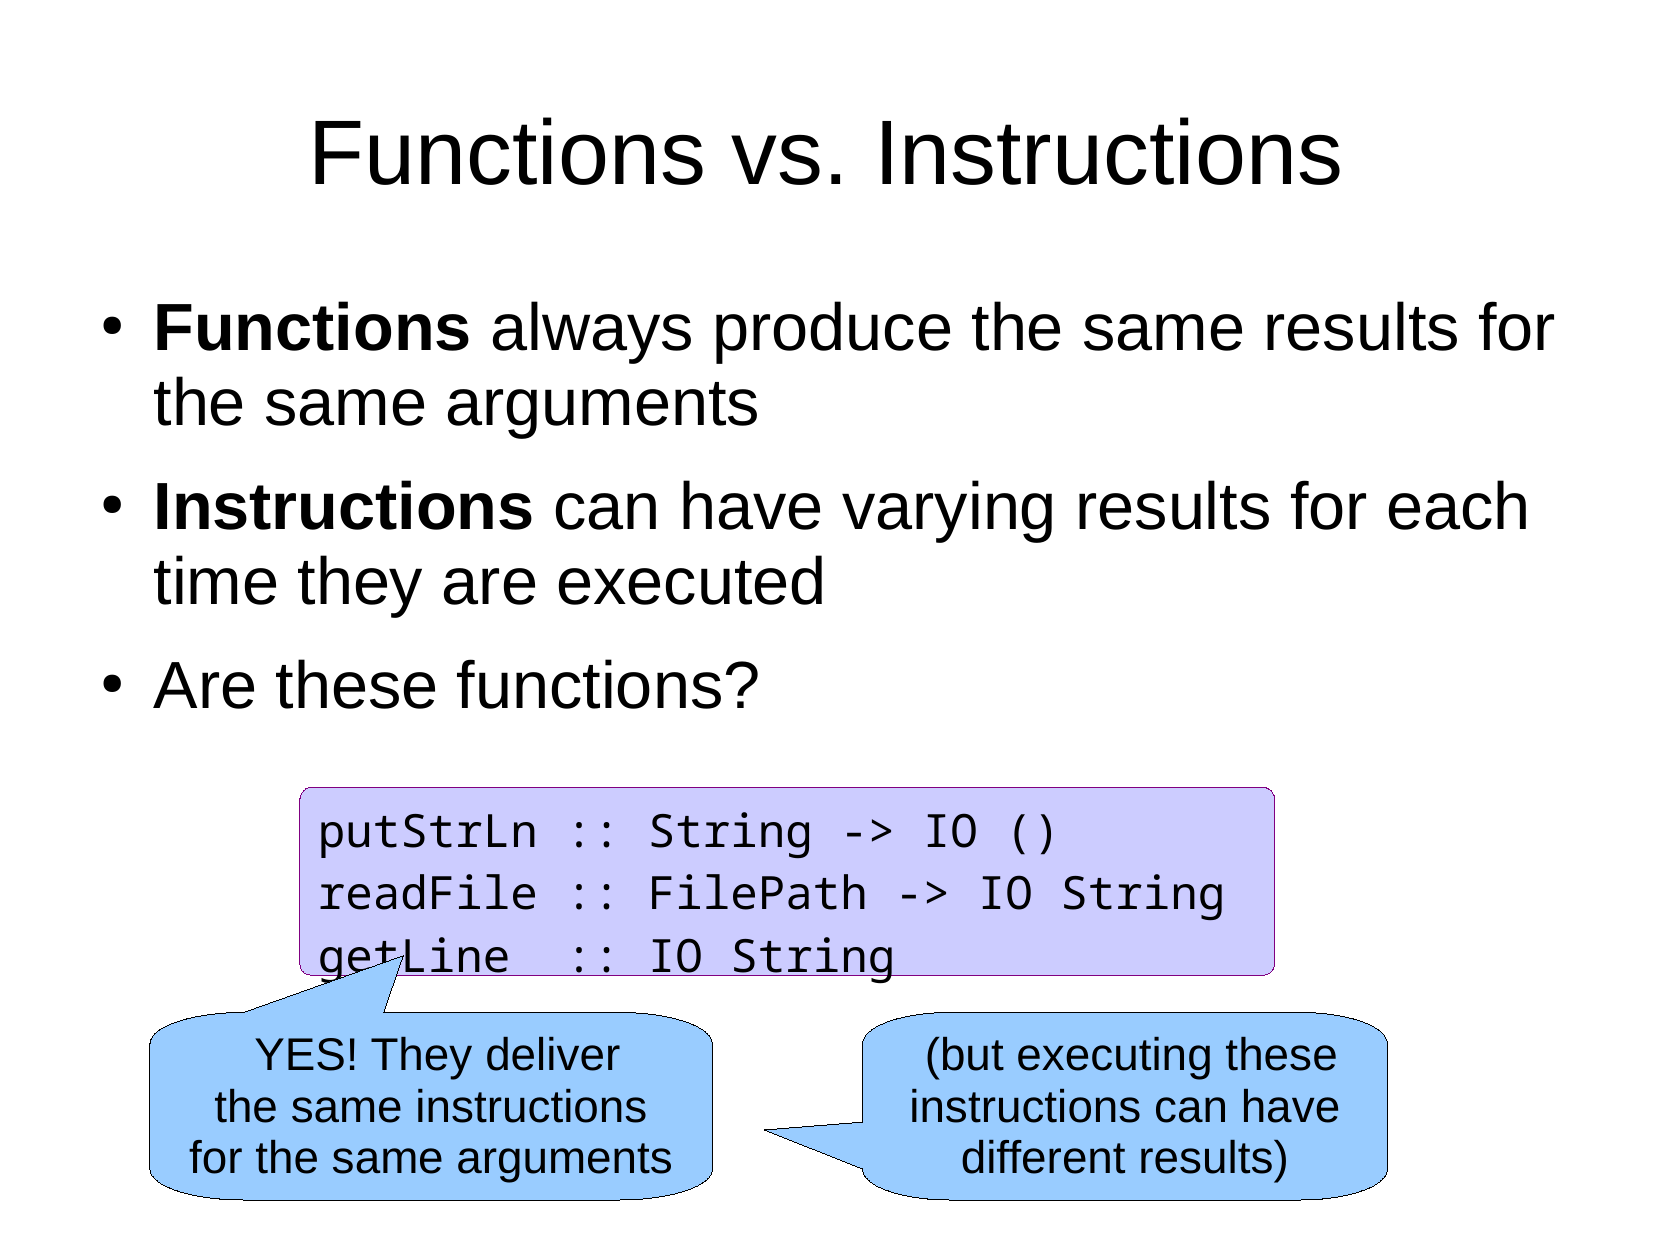

# Functions vs. Instructions
Functions always produce the same results for the same arguments
Instructions can have varying results for each time they are executed
Are these functions?
putStrLn :: String -> IO ()
readFile :: FilePath -> IO String
getLine :: IO String
 YES! They deliver
the same instructions for the same arguments
 (but executing these instructions can have different results)